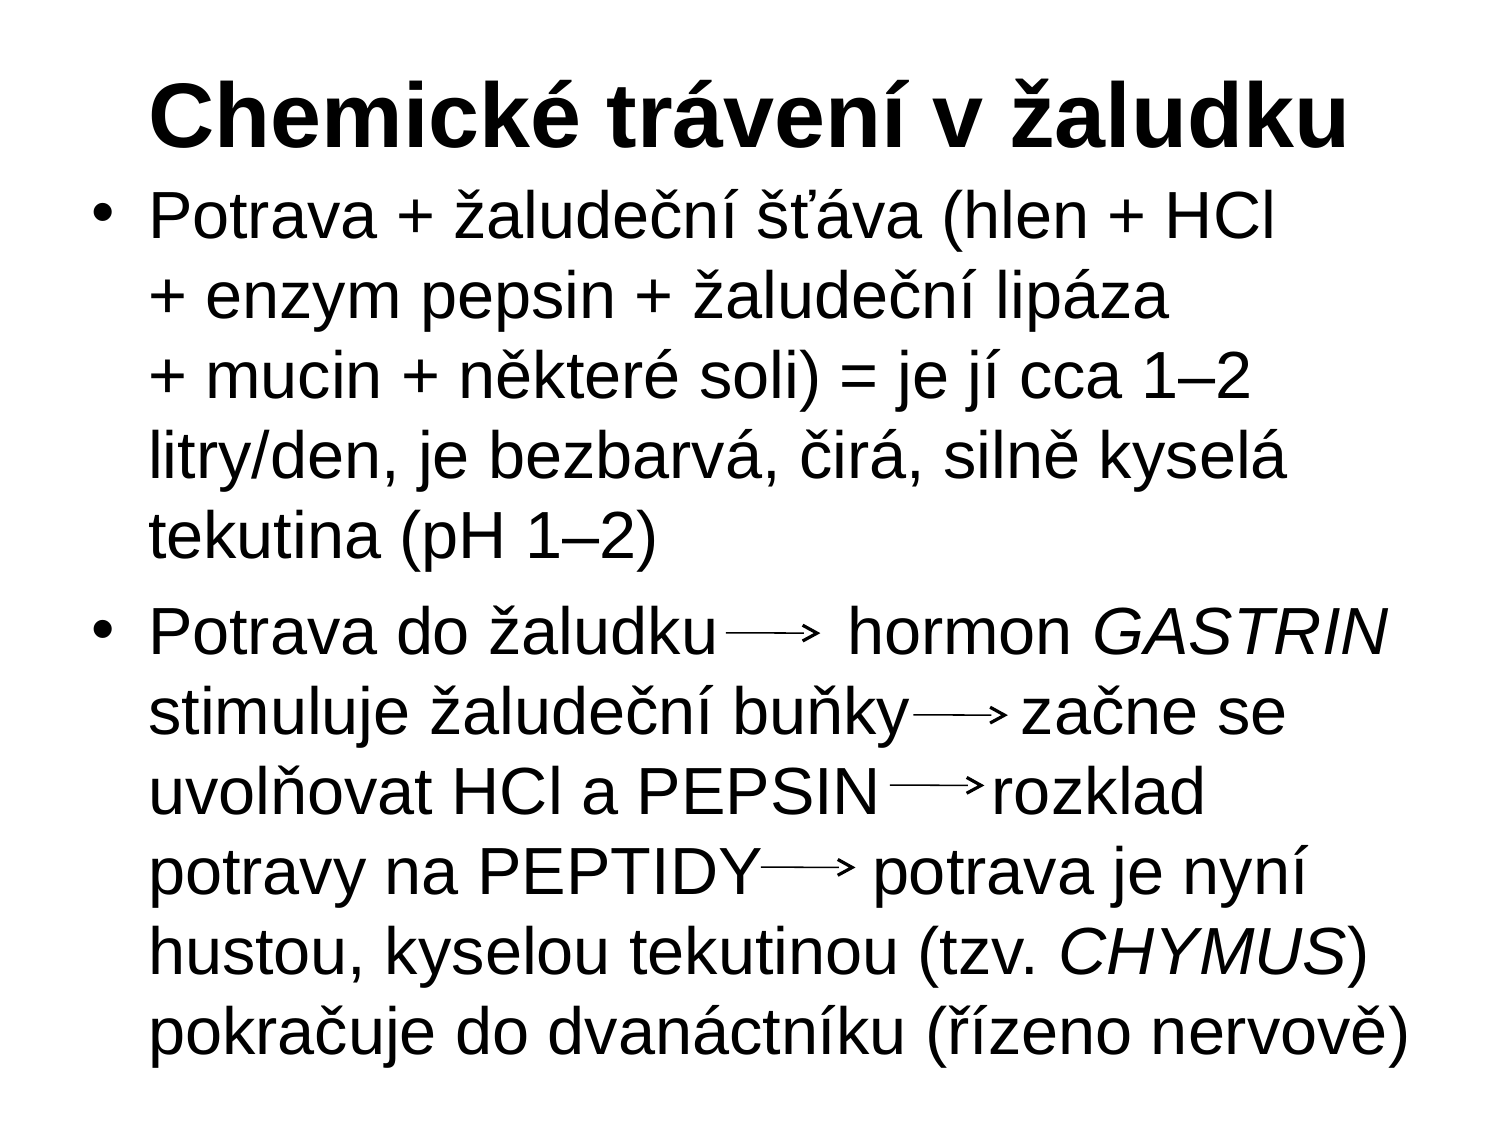

# Chemické trávení v žaludku
Potrava + žaludeční šťáva (hlen + HCl
+ enzym pepsin + žaludeční lipáza
+ mucin + některé soli) = je jí cca 1–2 litry/den, je bezbarvá, čirá, silně kyselá tekutina (pH 1–2)
Potrava do žaludku hormon GASTRIN stimuluje žaludeční buňky začne se uvolňovat HCl a PEPSIN rozklad potravy na PEPTIDY potrava je nyní hustou, kyselou tekutinou (tzv. CHYMUS) pokračuje do dvanáctníku (řízeno nervově)